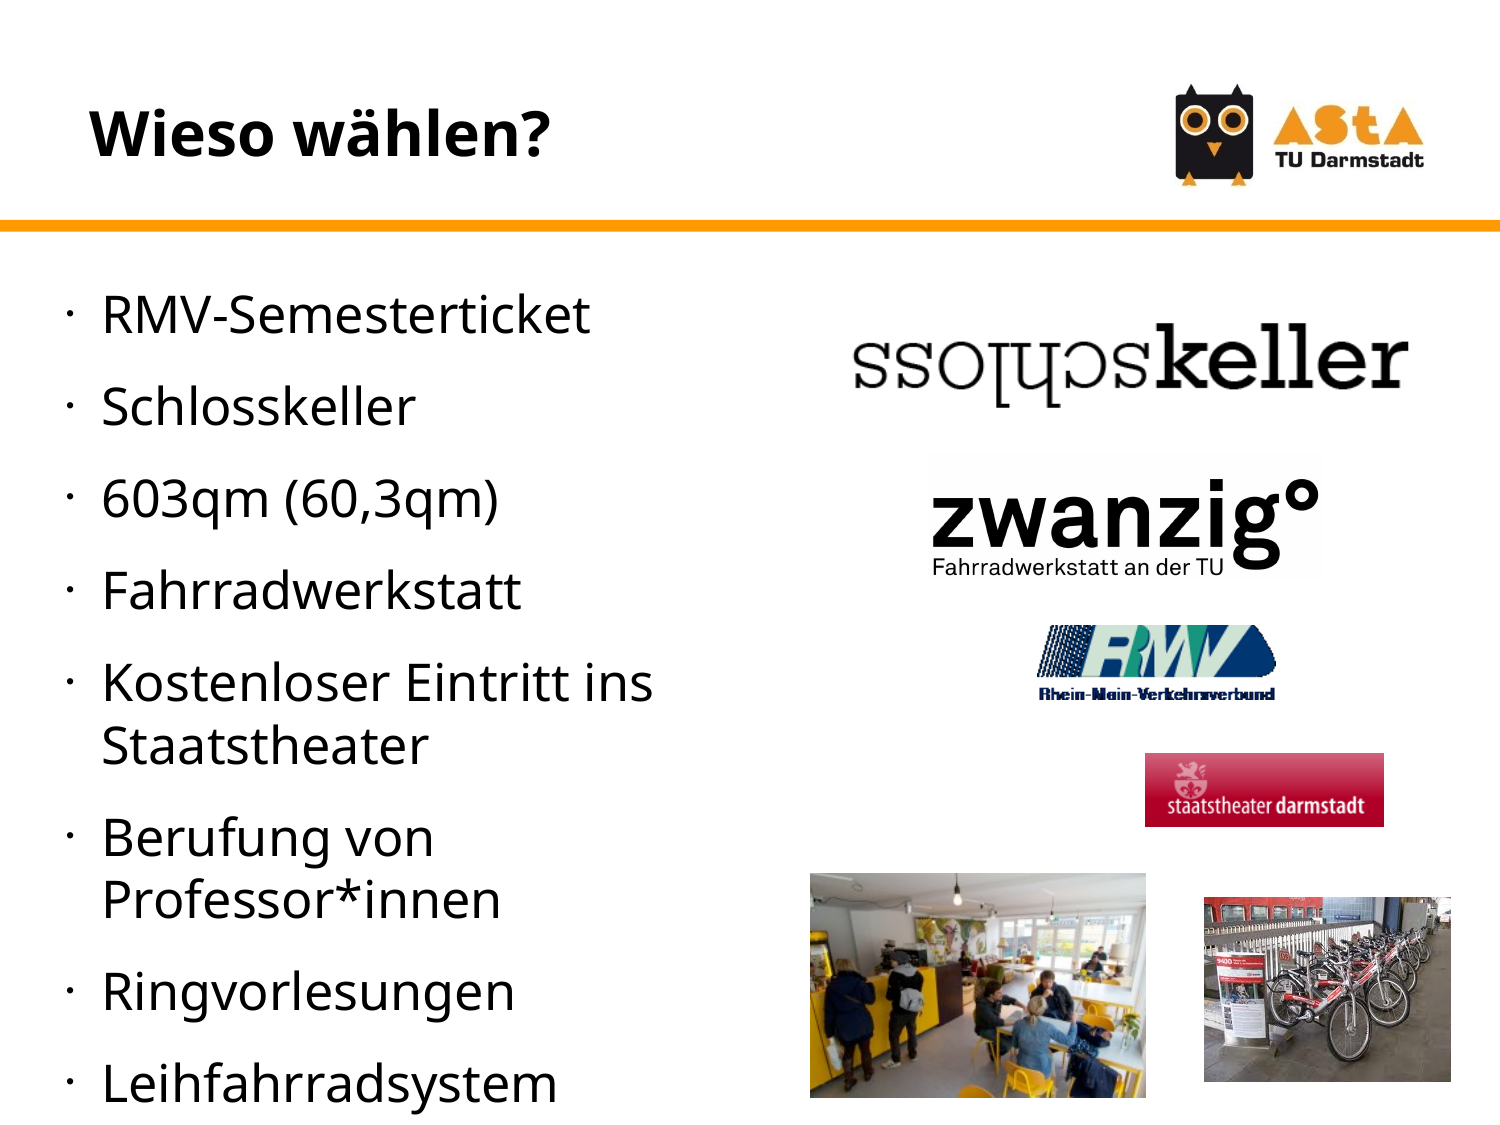

Wieso wählen?
RMV-Semesterticket
Schlosskeller
603qm (60,3qm)
Fahrradwerkstatt
Kostenloser Eintritt ins Staatstheater
Berufung von Professor*innen
Ringvorlesungen
Leihfahrradsystem